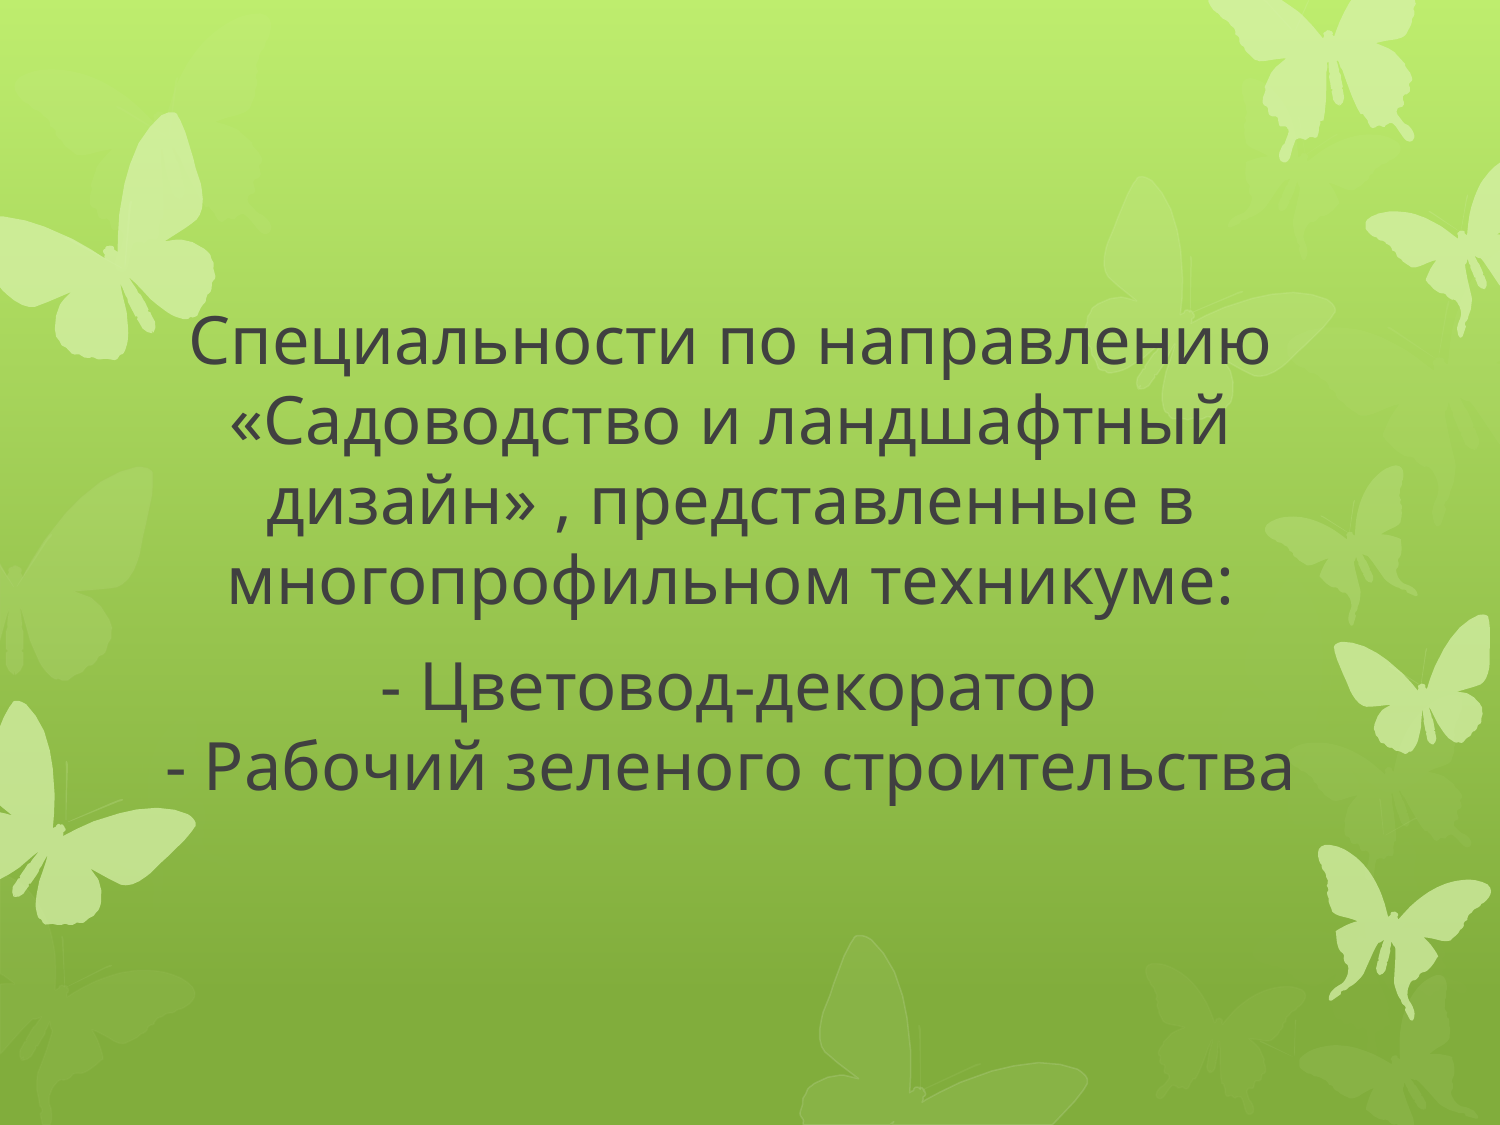

Специальности по направлению «Садоводство и ландшафтный дизайн» , представленные в многопрофильном техникуме:
 - Цветовод-декоратор
- Рабочий зеленого строительства
#